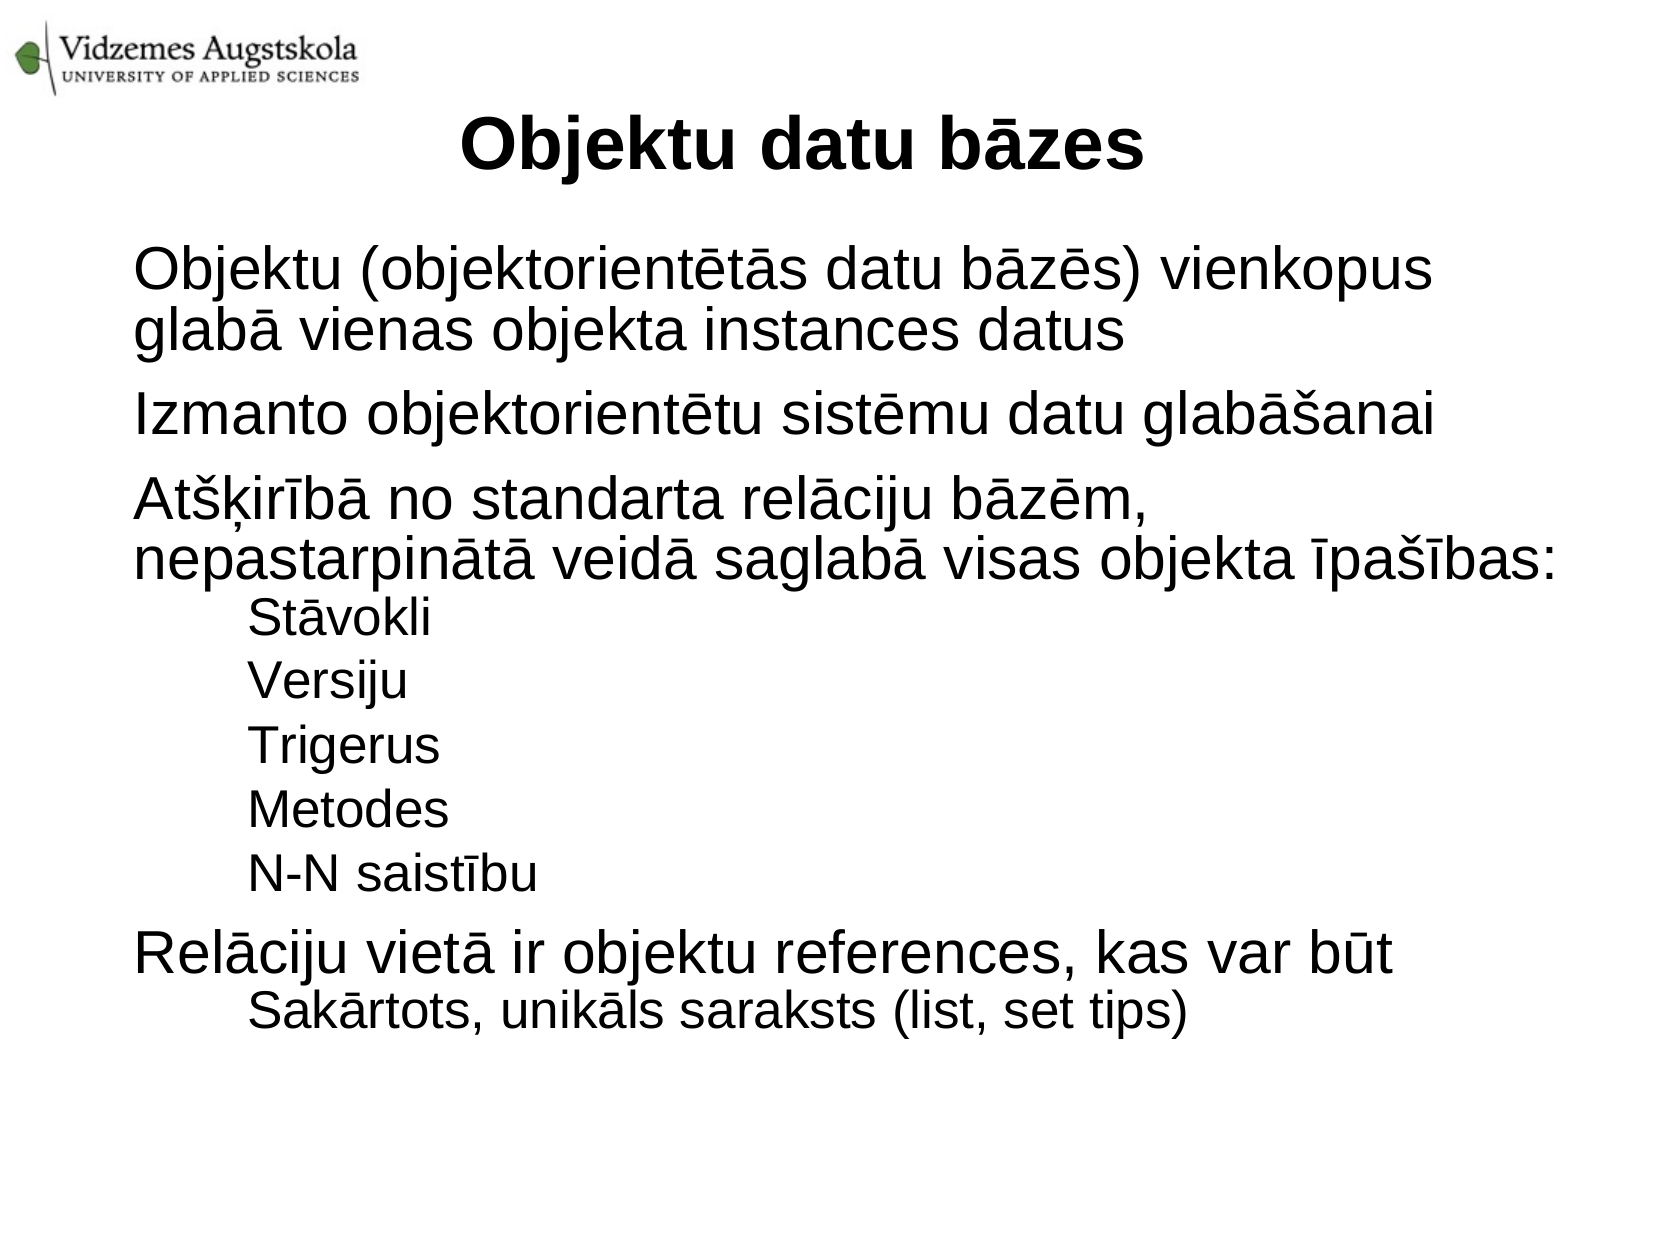

# Objektu datu bāzes
Objektu (objektorientētās datu bāzēs) vienkopus glabā vienas objekta instances datus
Izmanto objektorientētu sistēmu datu glabāšanai
Atšķirībā no standarta relāciju bāzēm, nepastarpinātā veidā saglabā visas objekta īpašības:
Stāvokli
Versiju
Trigerus
Metodes
N-N saistību
Relāciju vietā ir objektu references, kas var būt
Sakārtots, unikāls saraksts (list, set tips)